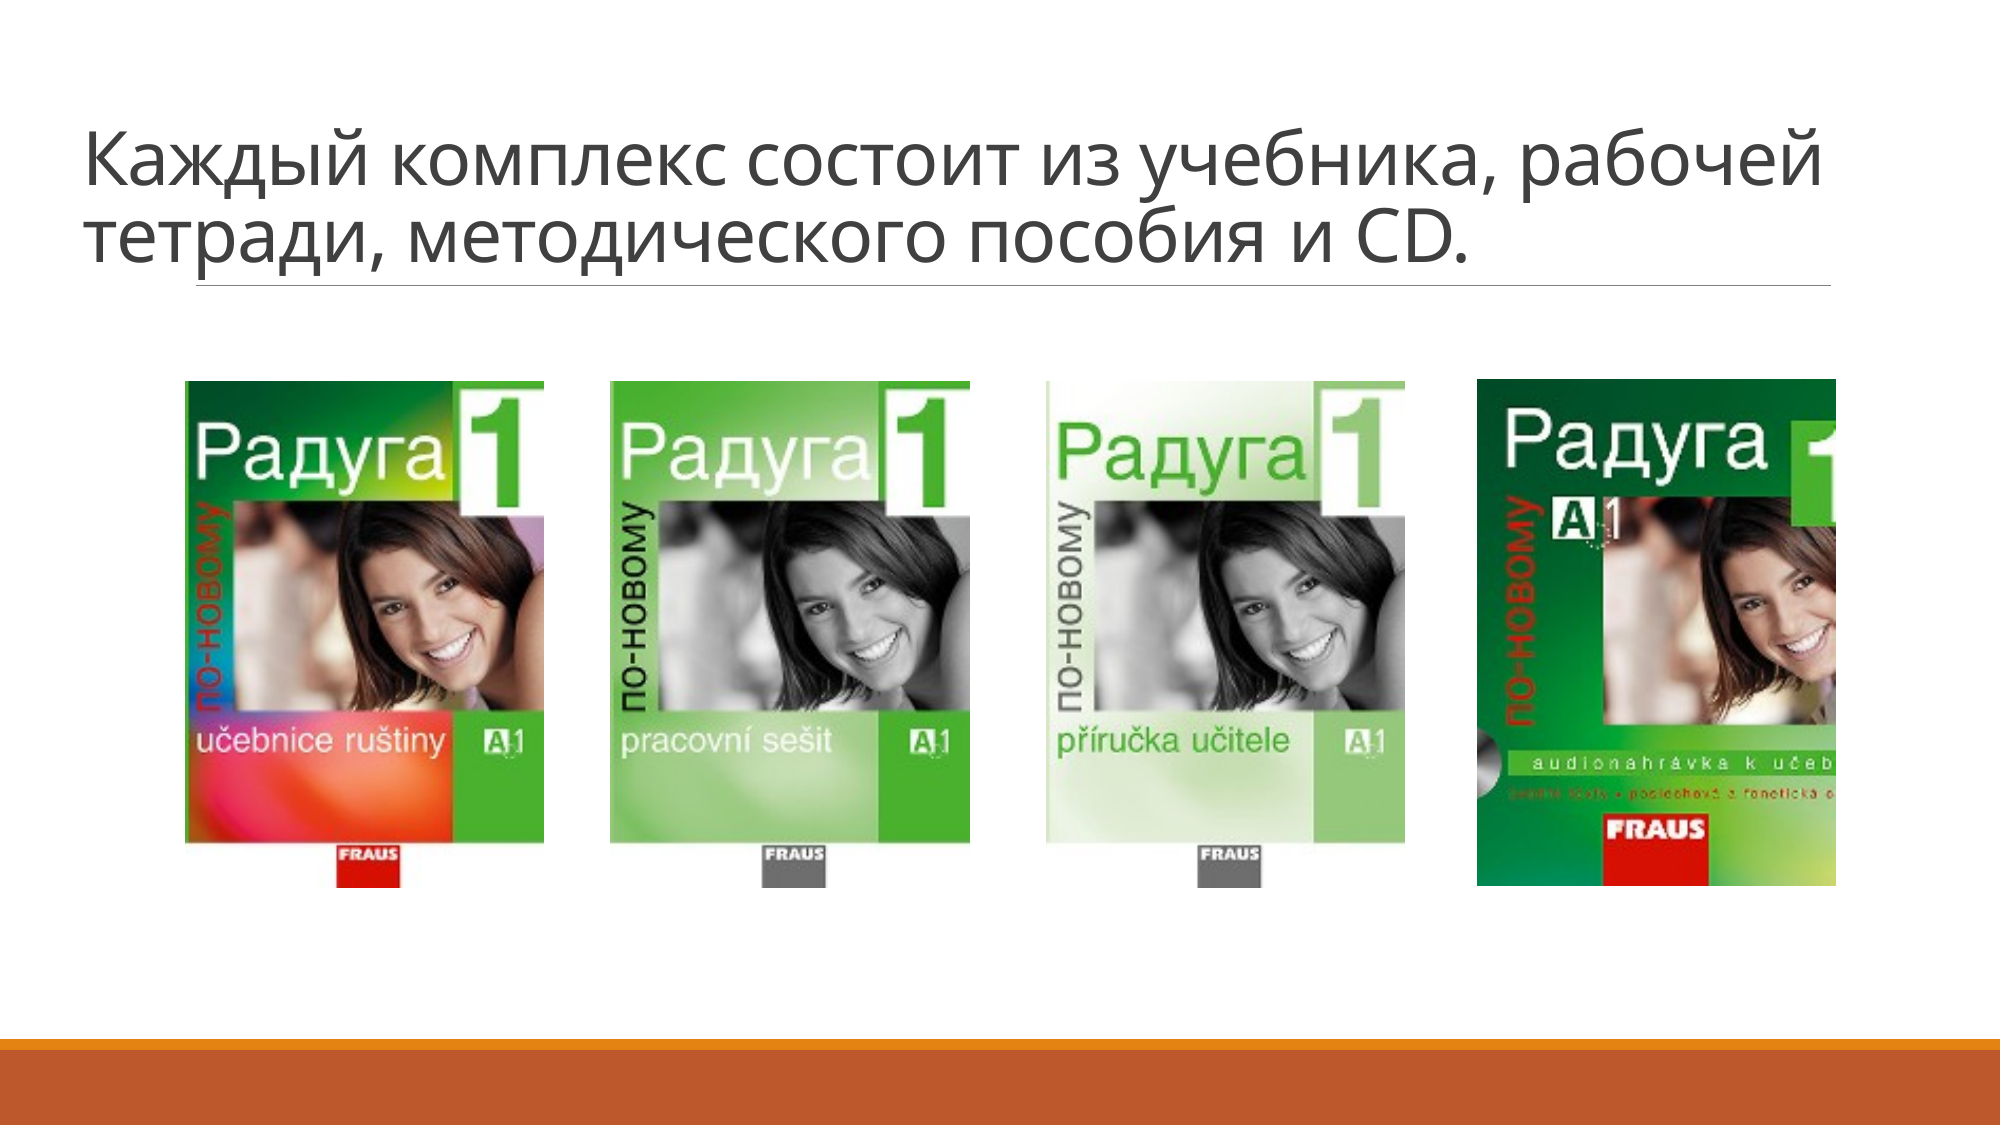

# Каждый комплекс состоит из учебника, рабочей тетради, методического пособия и CD.